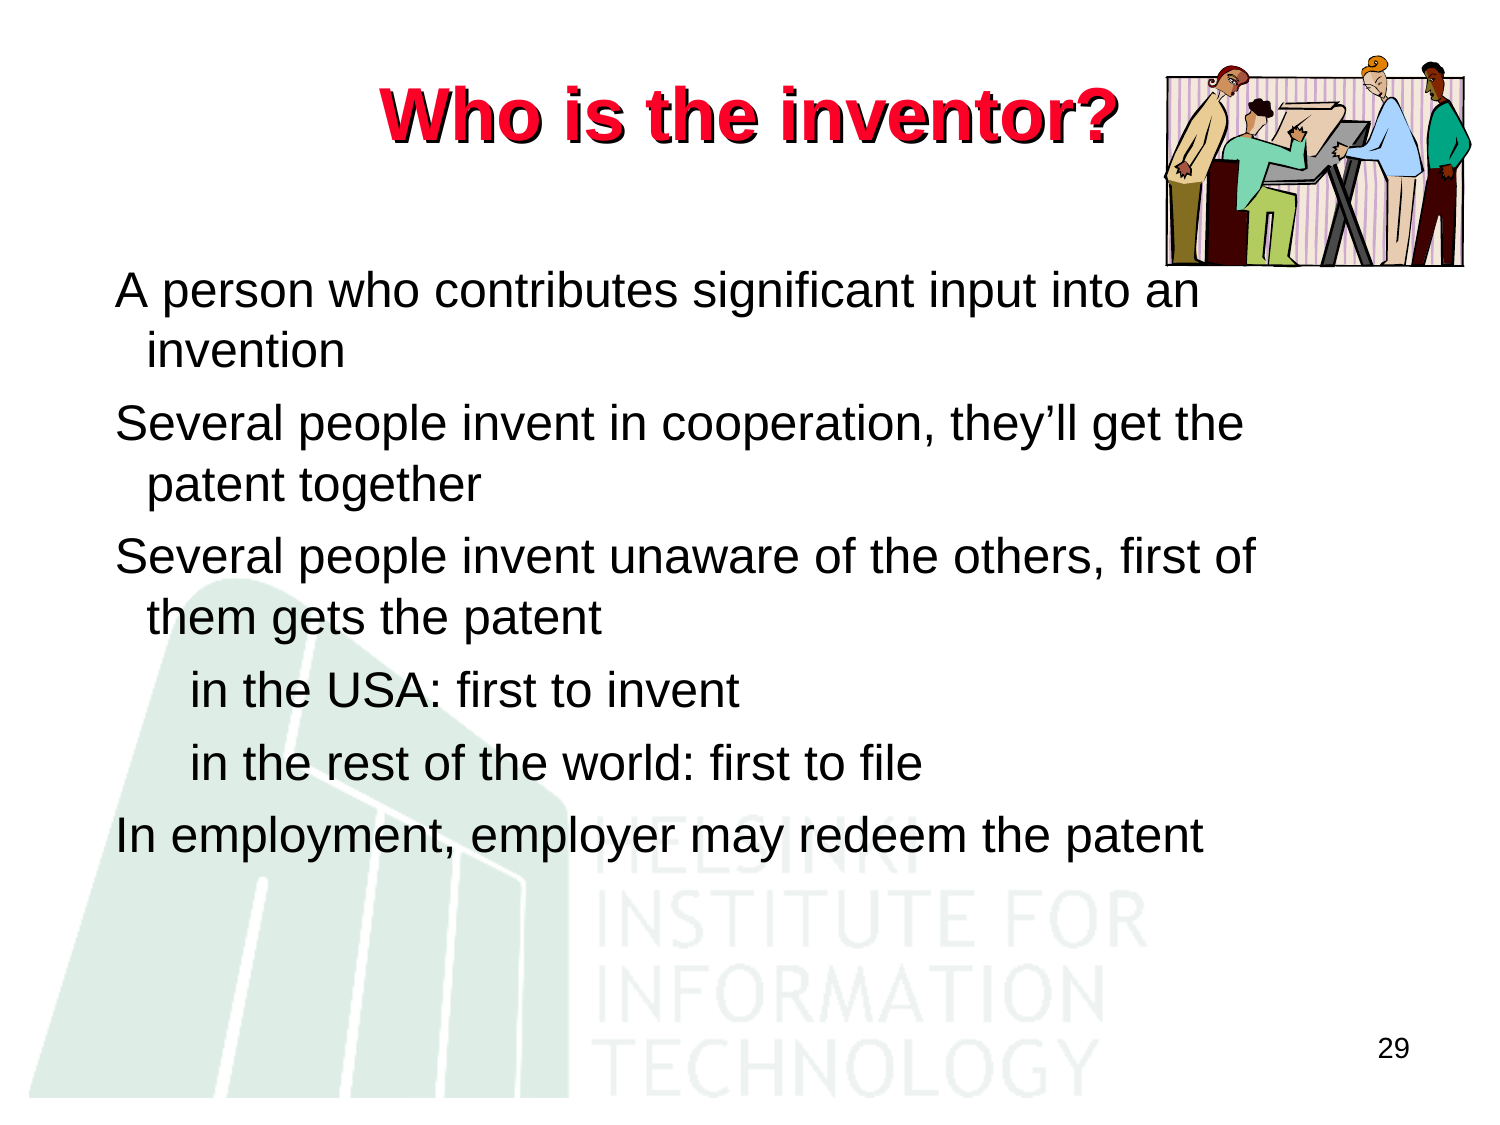

# Who is the inventor?
A person who contributes significant input into an invention
Several people invent in cooperation, they’ll get the patent together
Several people invent unaware of the others, first of them gets the patent
in the USA: first to invent
in the rest of the world: first to file
In employment, employer may redeem the patent
29